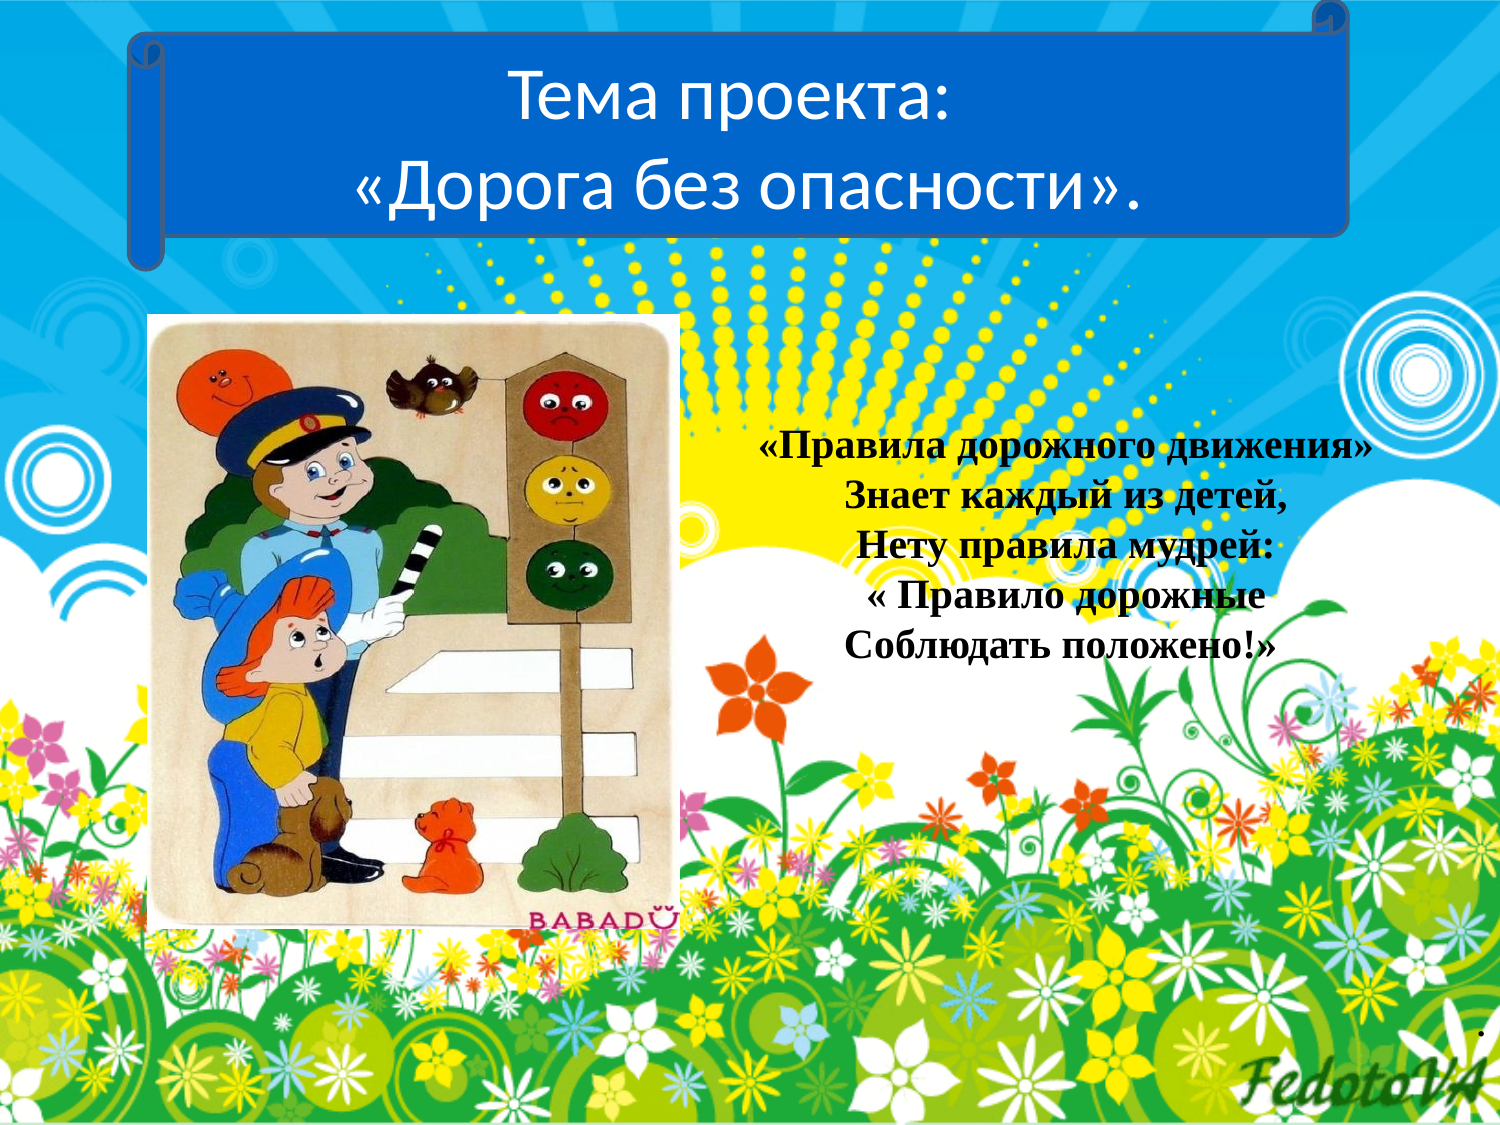

Тема проекта:
 «Дорога без опасности».
«Правила дорожного движения»
Знает каждый из детей,
Нету правила мудрей:
« Правило дорожные
Соблюдать положено!»
# .